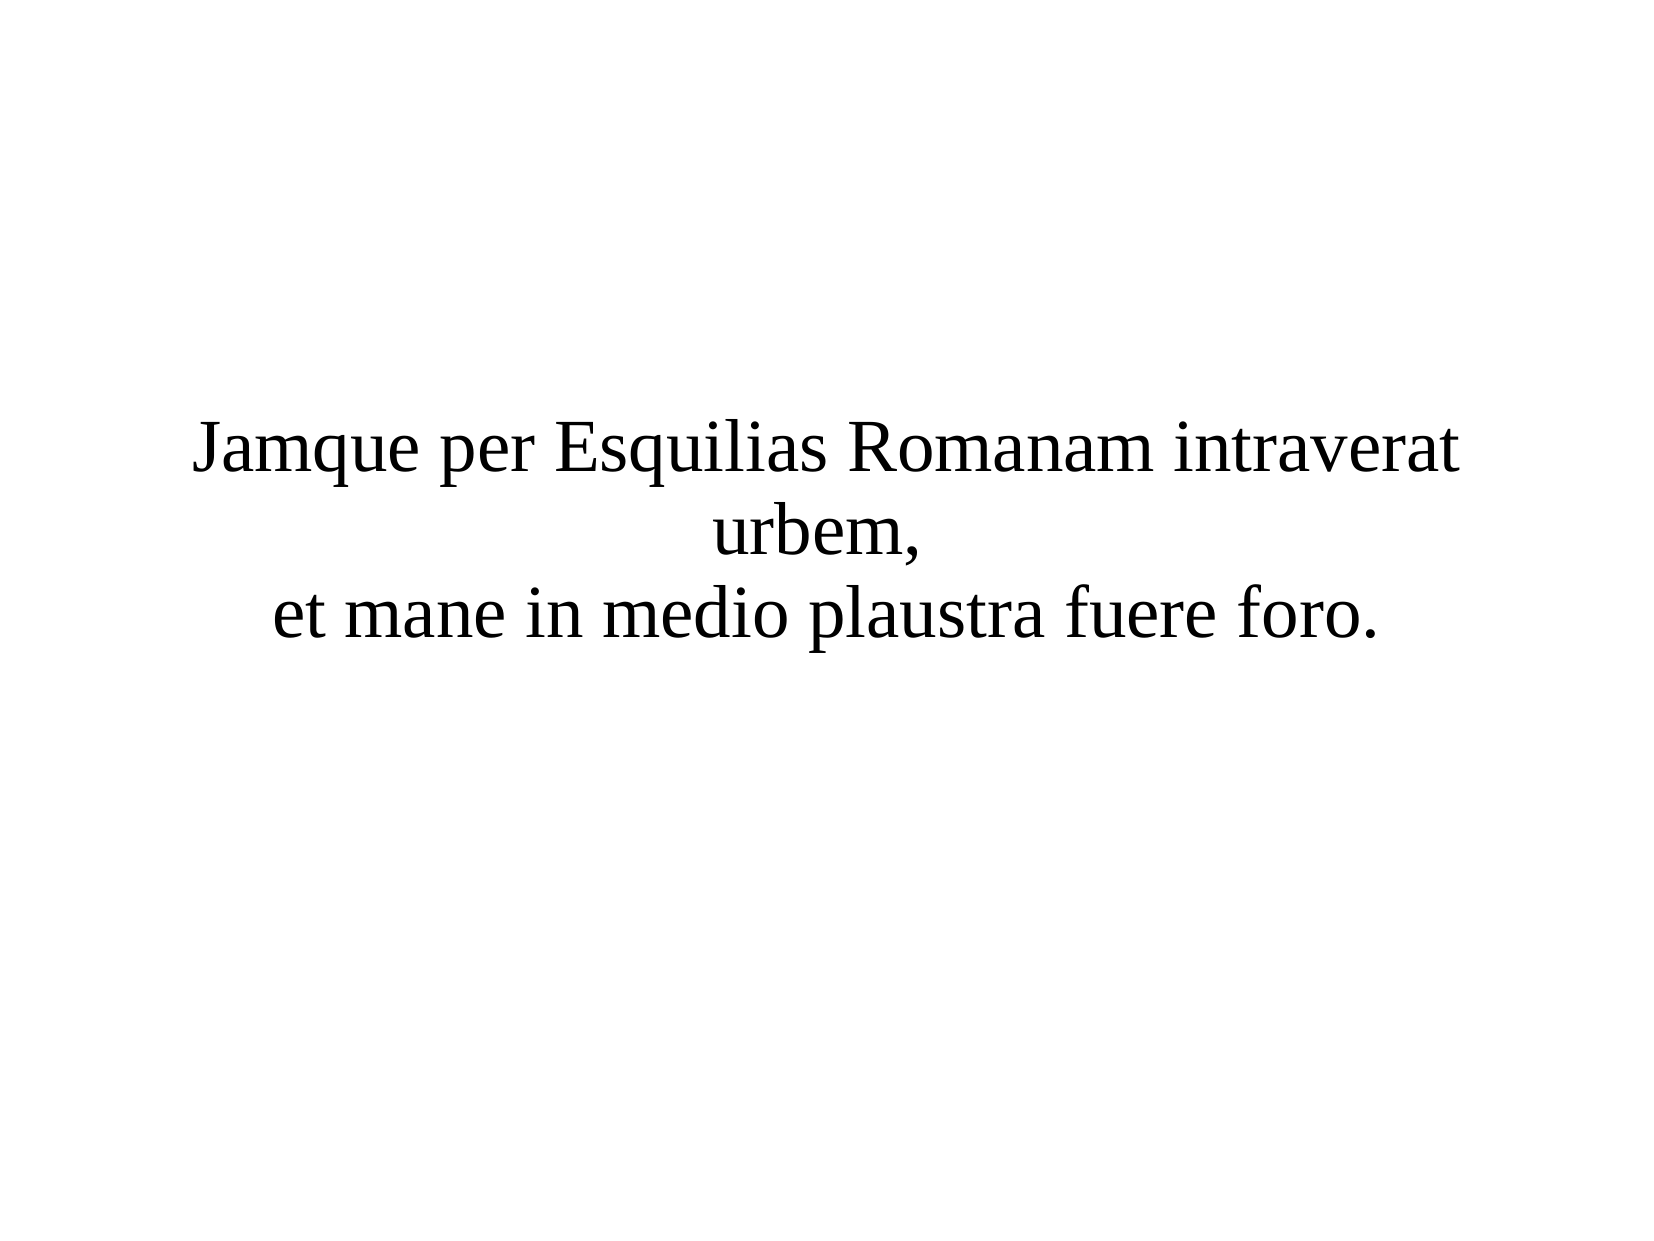

# Jamque per Esquilias Romanam intraverat urbem,
et mane in medio plaustra fuere foro.